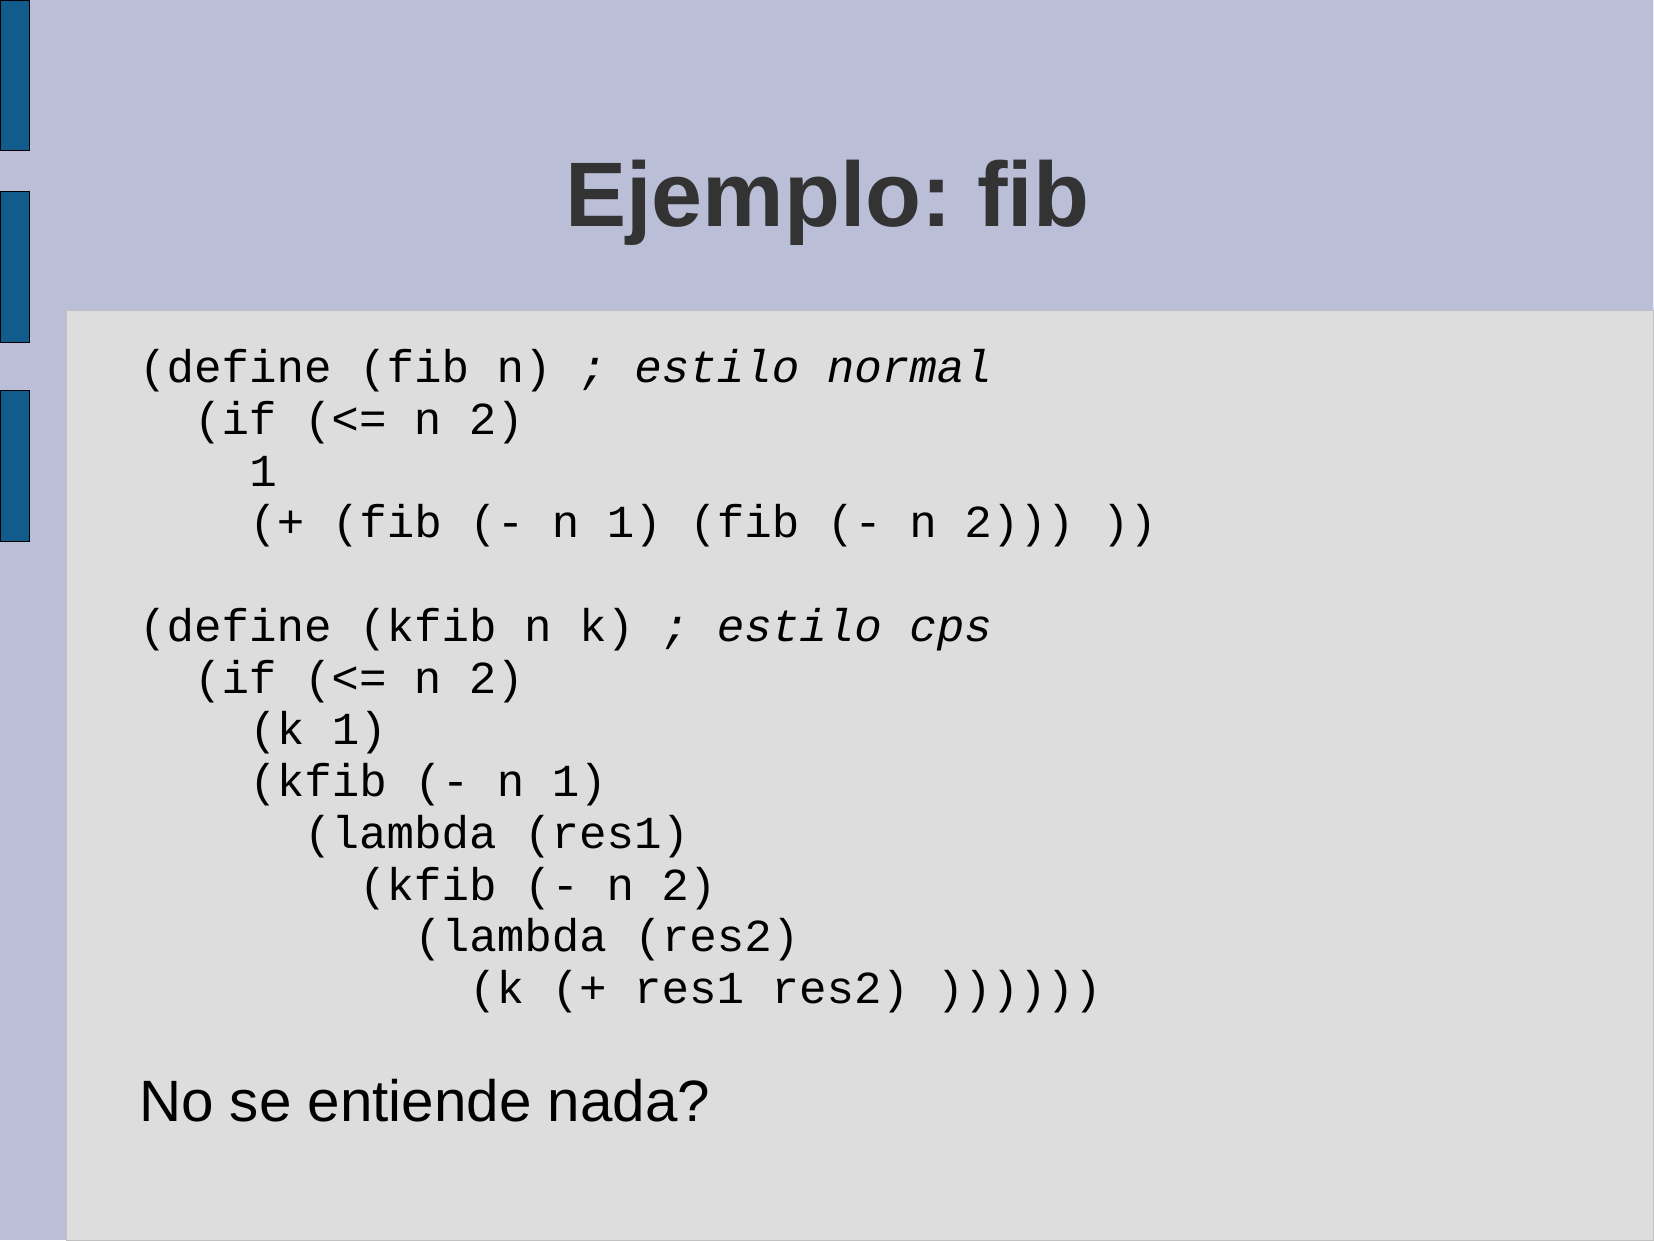

# Ejemplo: fib
(define (fib n) ; estilo normal
 (if (<= n 2)
 1
 (+ (fib (- n 1) (fib (- n 2))) ))
(define (kfib n k) ; estilo cps
 (if (<= n 2)
 (k 1)
 (kfib (- n 1)
 (lambda (res1)
 (kfib (- n 2)
 (lambda (res2)
 (k (+ res1 res2) ))))))
No se entiende nada?